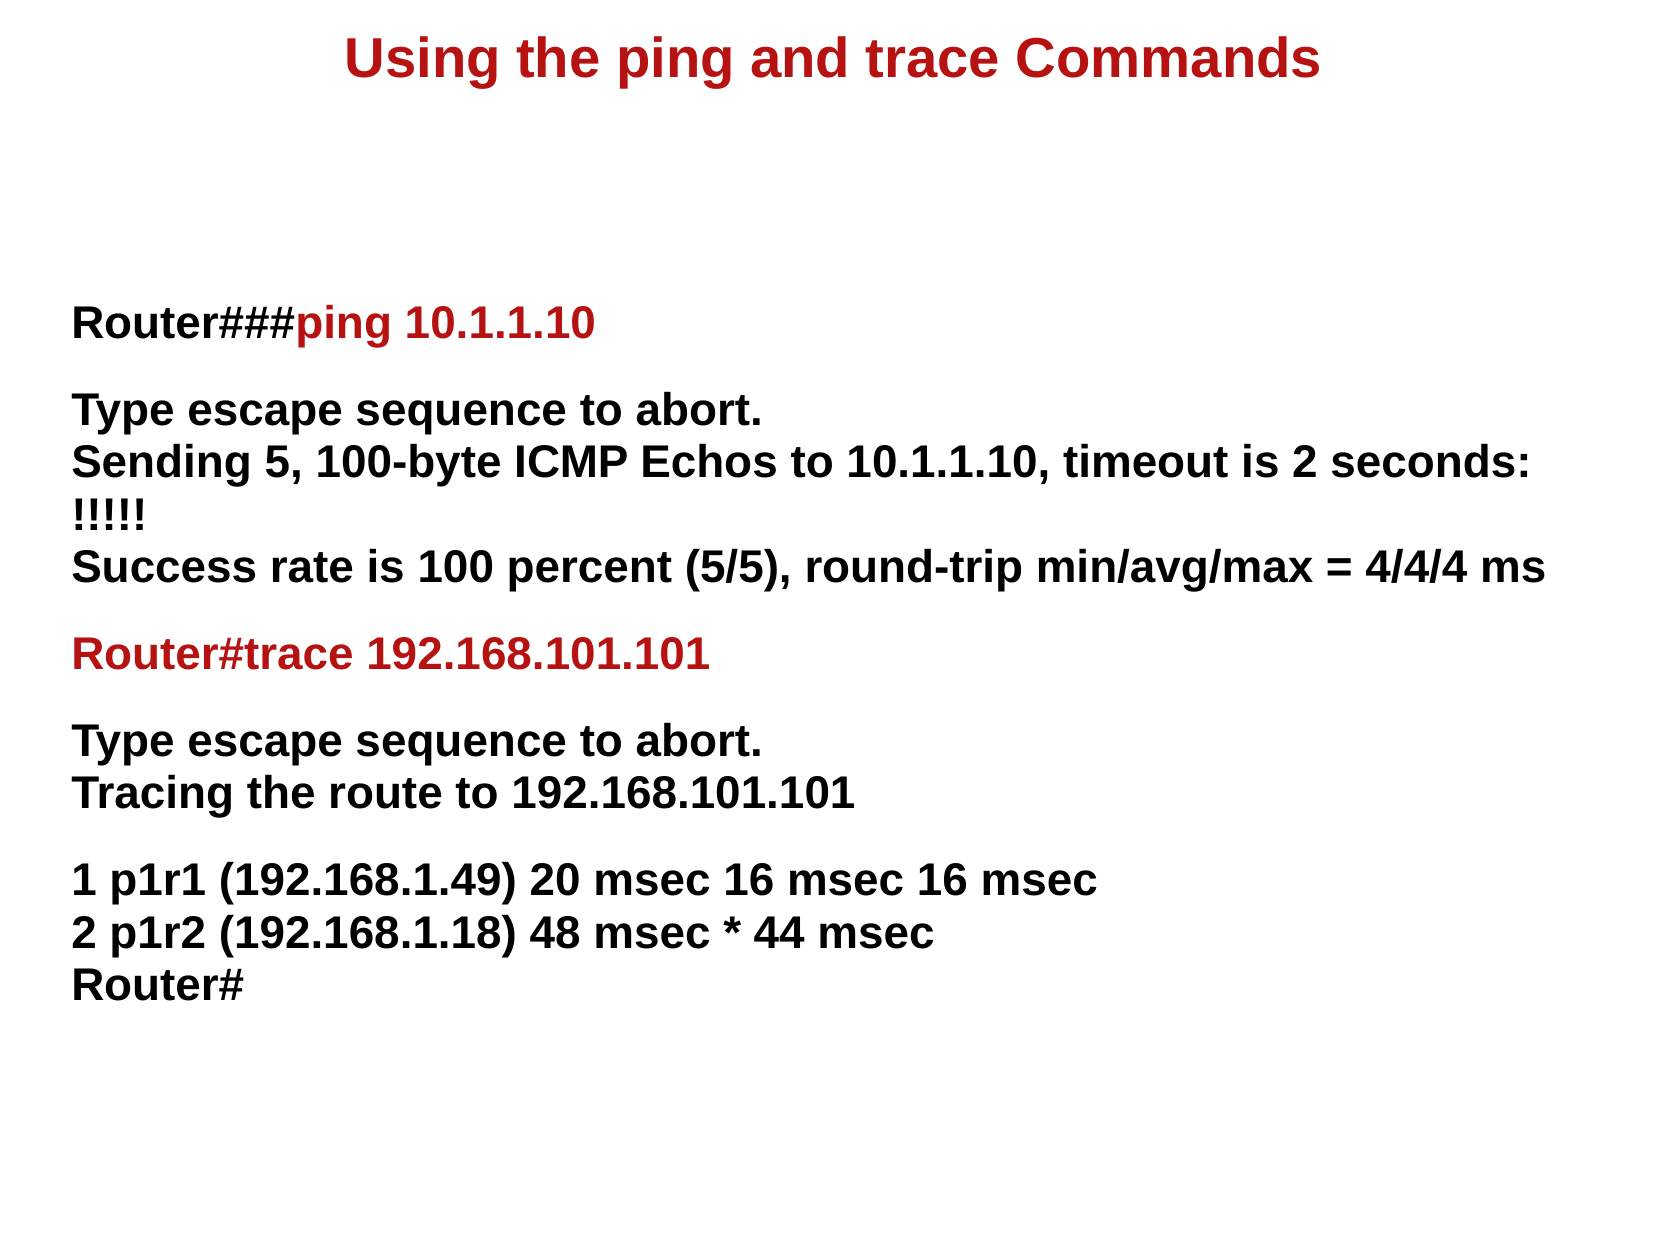

Using the ping and trace Commands
Router###ping 10.1.1.10
Type escape sequence to abort.
Sending 5, 100-byte ICMP Echos to 10.1.1.10, timeout is 2 seconds:
!!!!!
Success rate is 100 percent (5/5), round-trip min/avg/max = 4/4/4 ms
Router#trace 192.168.101.101
Type escape sequence to abort.
Tracing the route to 192.168.101.101
1 p1r1 (192.168.1.49) 20 msec 16 msec 16 msec
2 p1r2 (192.168.1.18) 48 msec * 44 msec
Router#